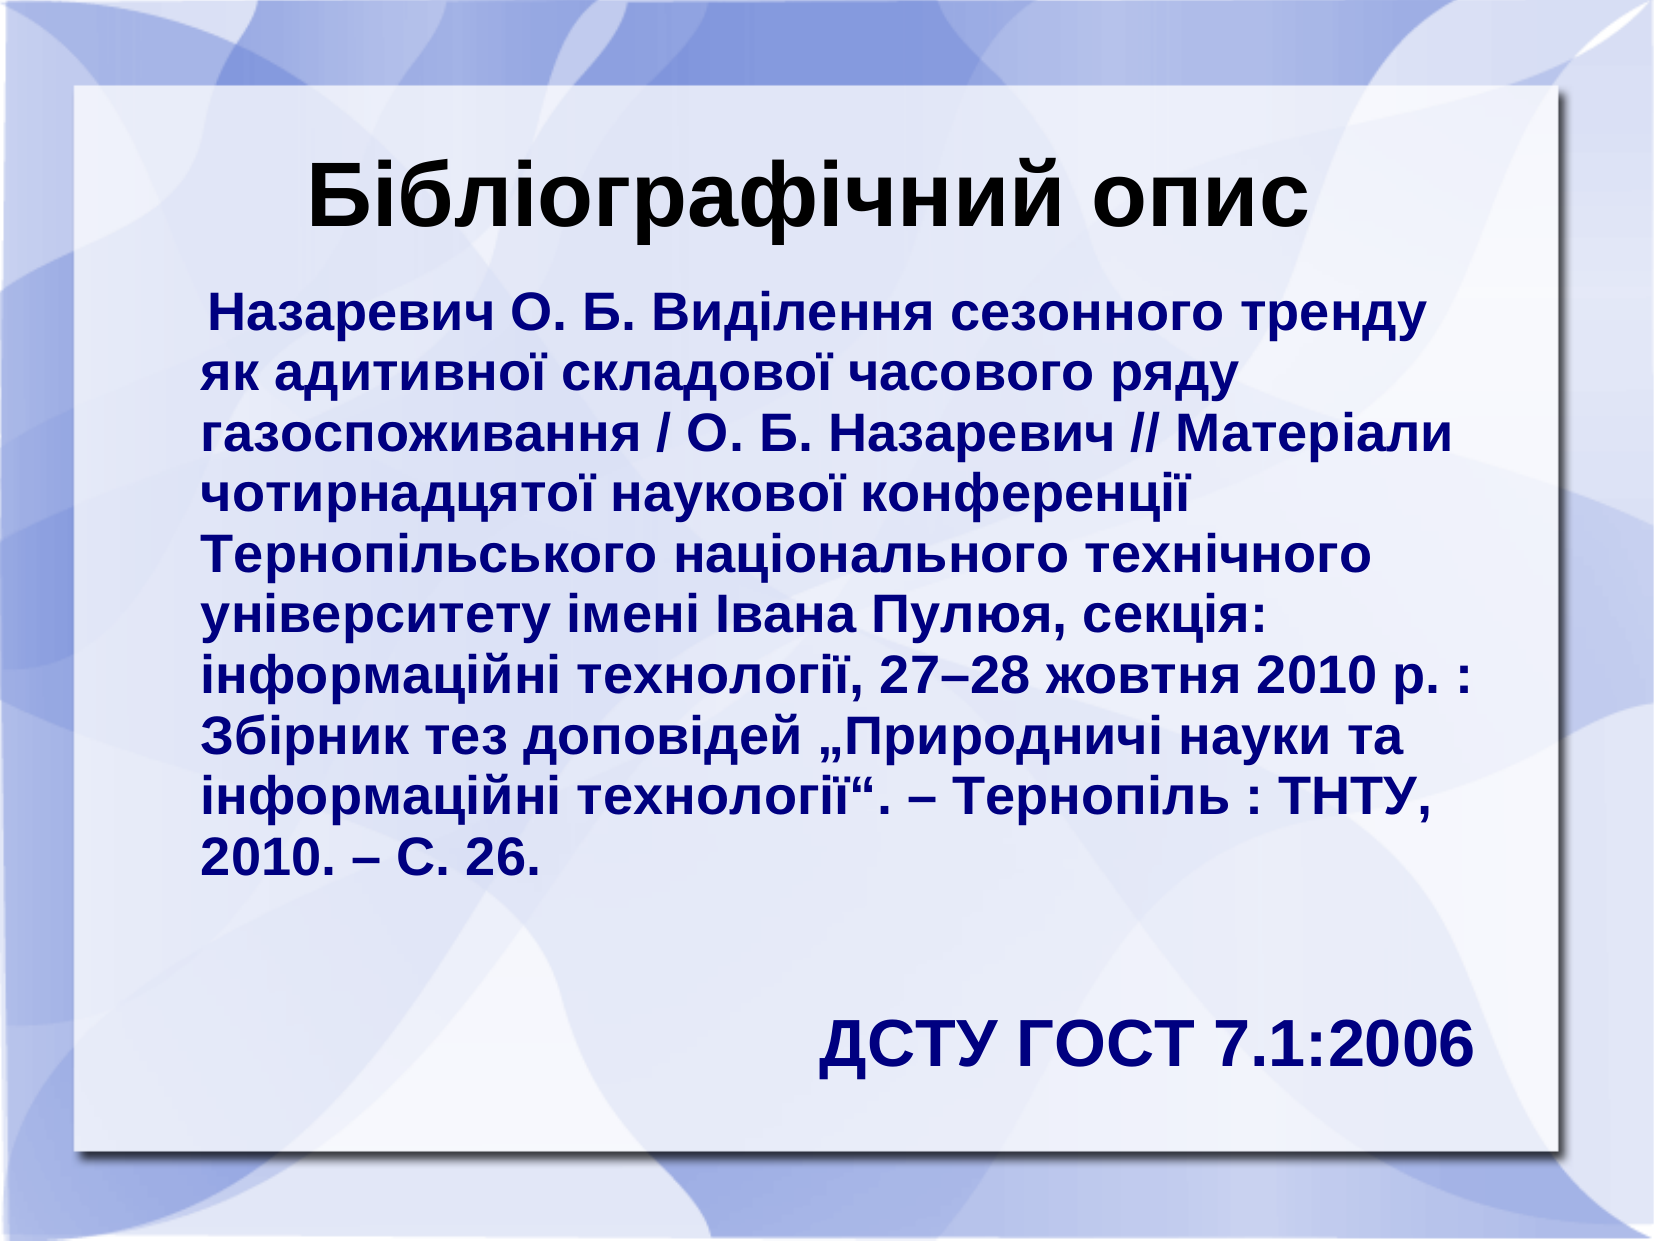

# Бібліографічний опис
 Назаревич О. Б. Виділення сезонного тренду як адитивної складової часового ряду газоспоживання / О. Б. Назаревич // Матеріали чотирнадцятої наукової конференції Тернопільського національного технічного університету імені Івана Пулюя, секція: інформаційні технології, 27–28 жовтня 2010 р. : Збірник тез доповідей „Природничі науки та інформаційні технології“. – Тернопіль : ТНТУ, 2010. – С. 26.
ДСТУ ГОСТ 7.1:2006